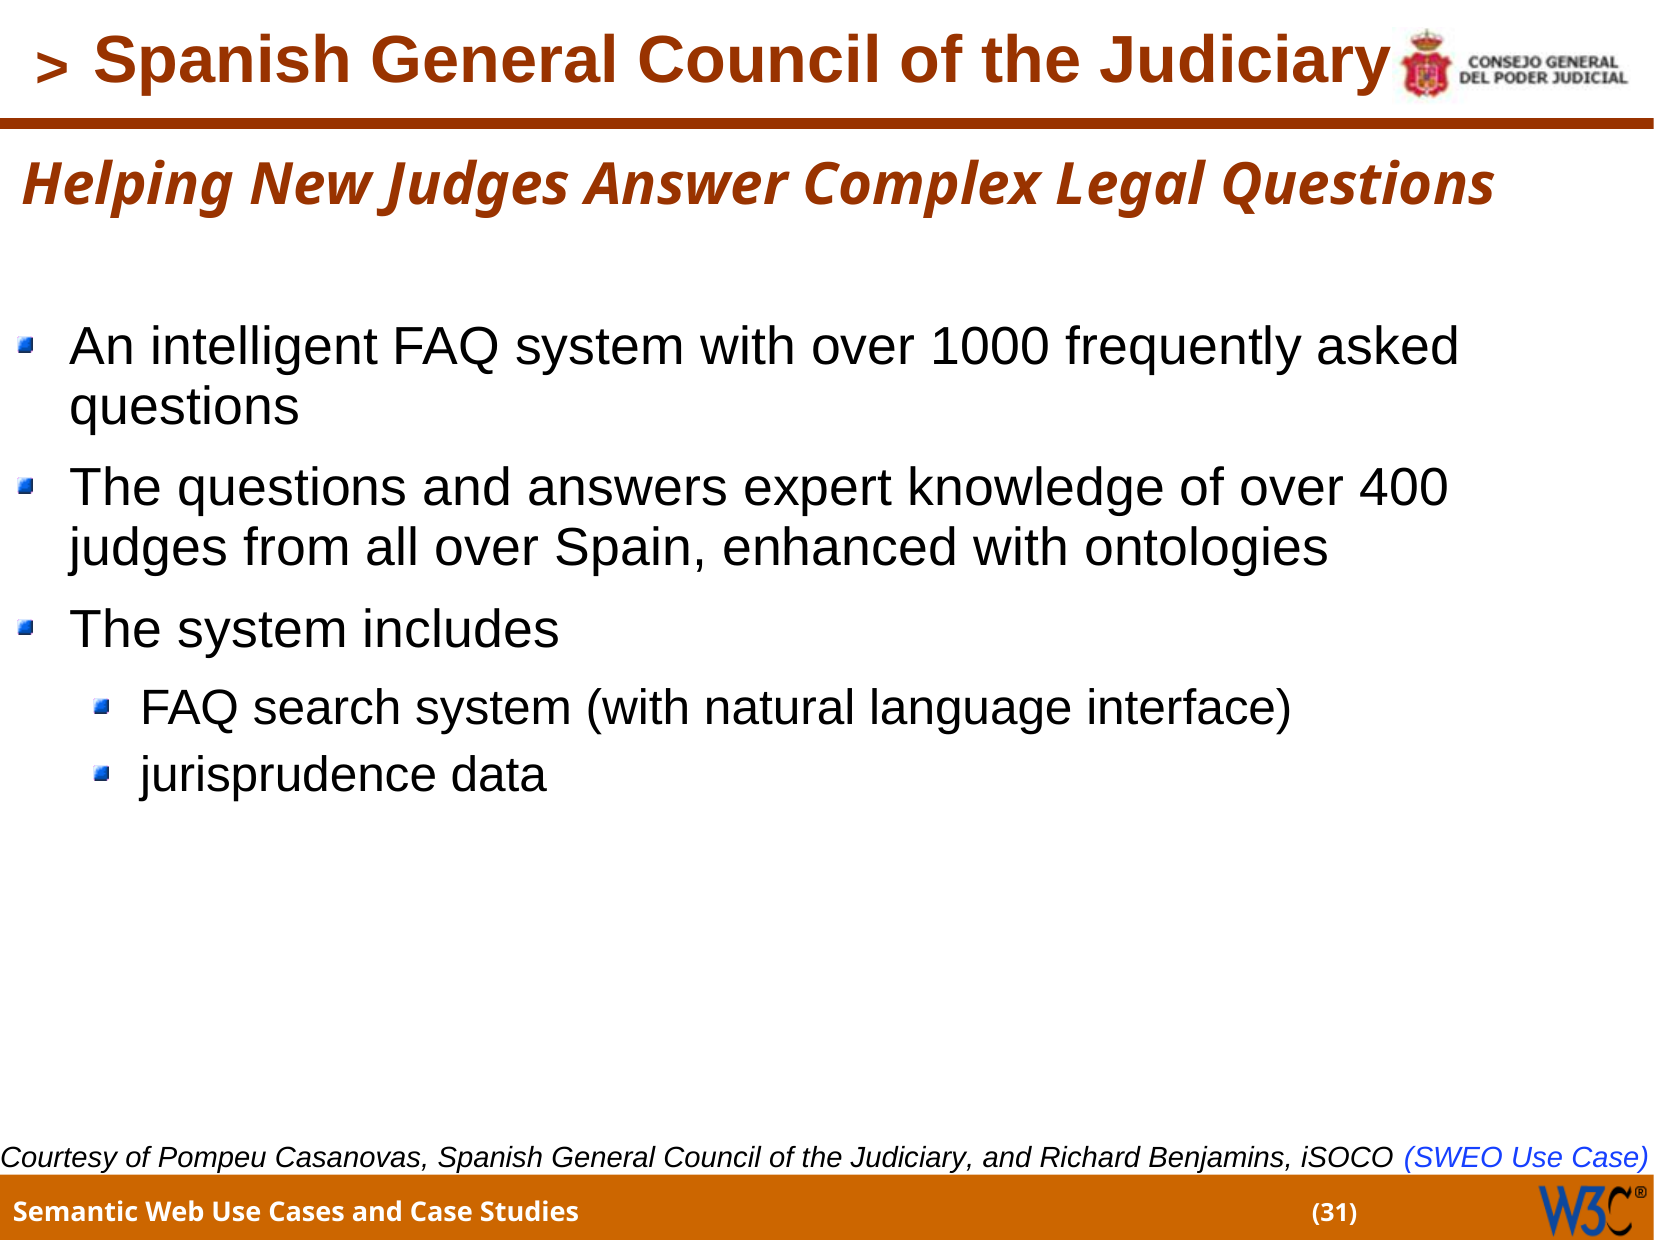

# Spanish General Council of the Judiciary
Helping New Judges Answer Complex Legal Questions
An intelligent FAQ system with over 1000 frequently asked questions
The questions and answers expert knowledge of over 400 judges from all over Spain, enhanced with ontologies
The system includes
FAQ search system (with natural language interface)
jurisprudence data
Courtesy of Pompeu Casanovas, Spanish General Council of the Judiciary, and Richard Benjamins, iSOCO (SWEO Use Case)